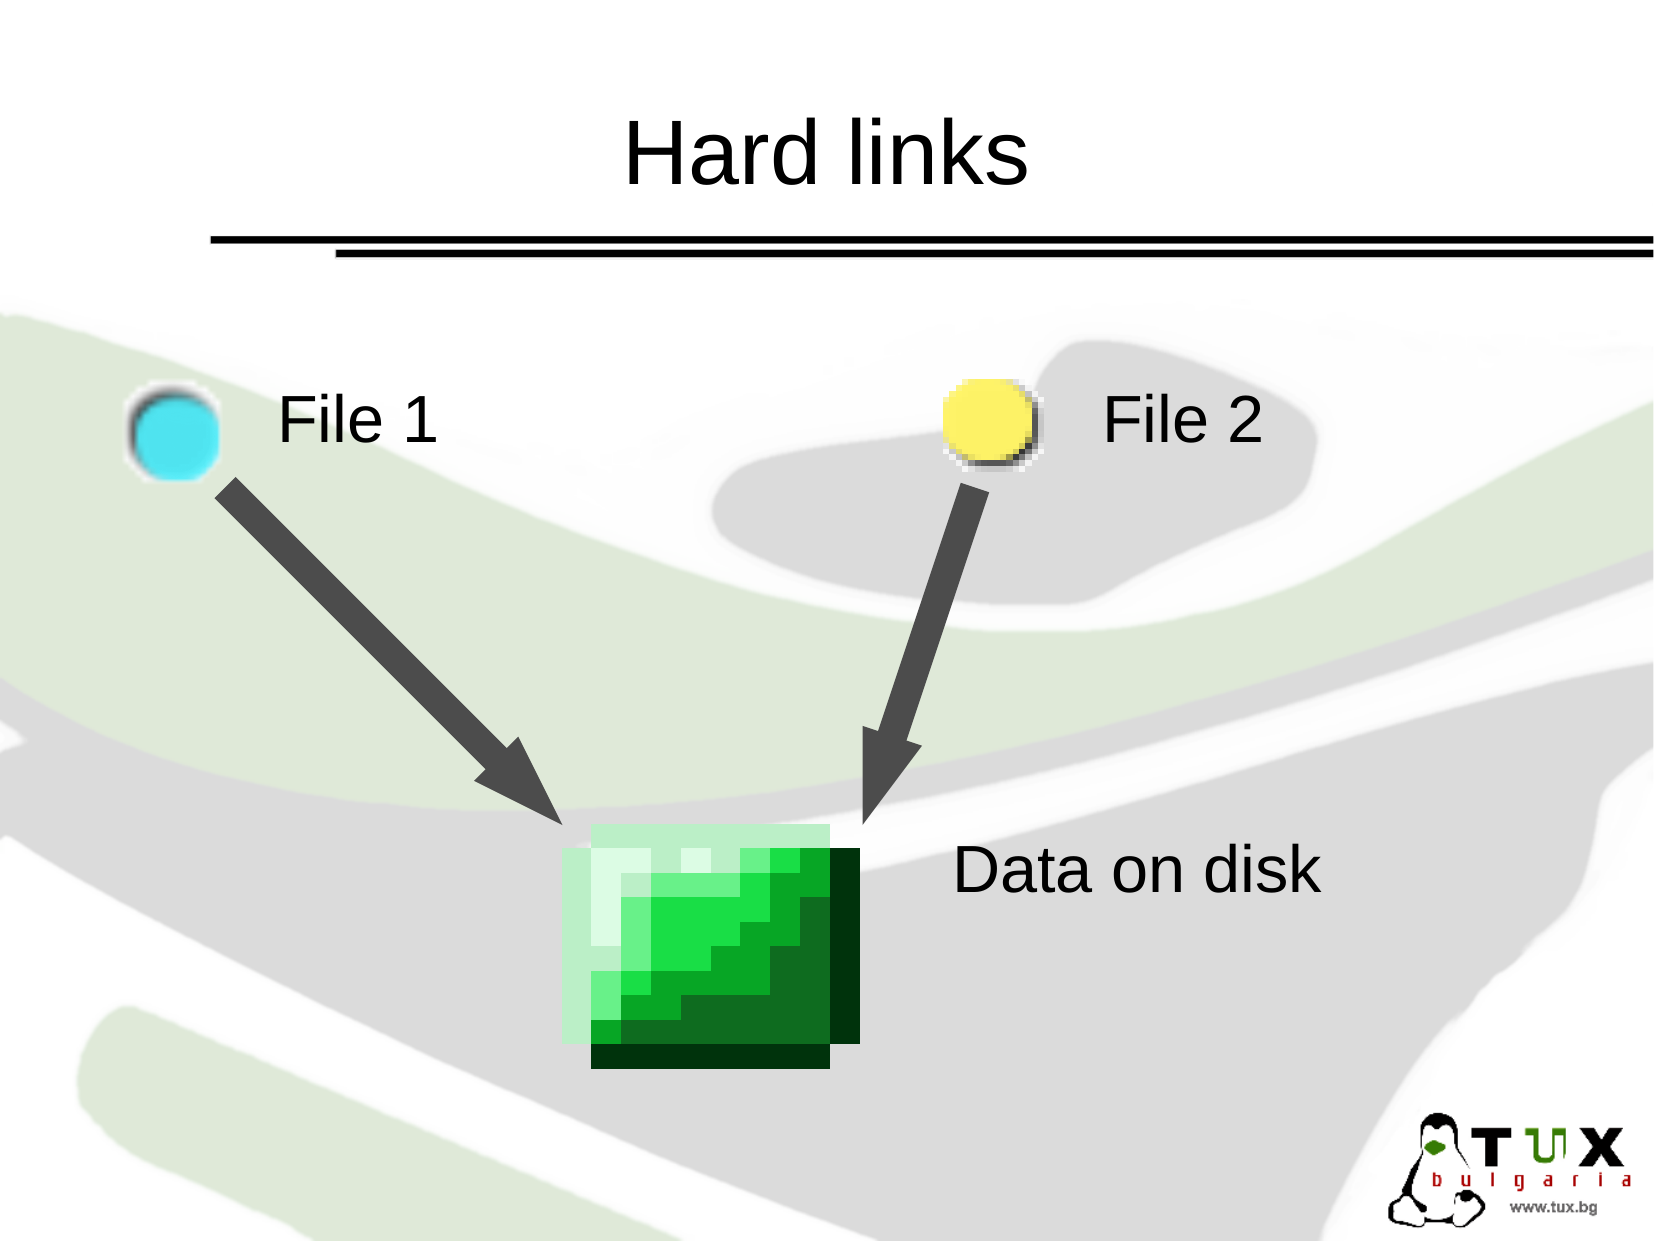

# Hard links
File 1
File 2
Data on disk